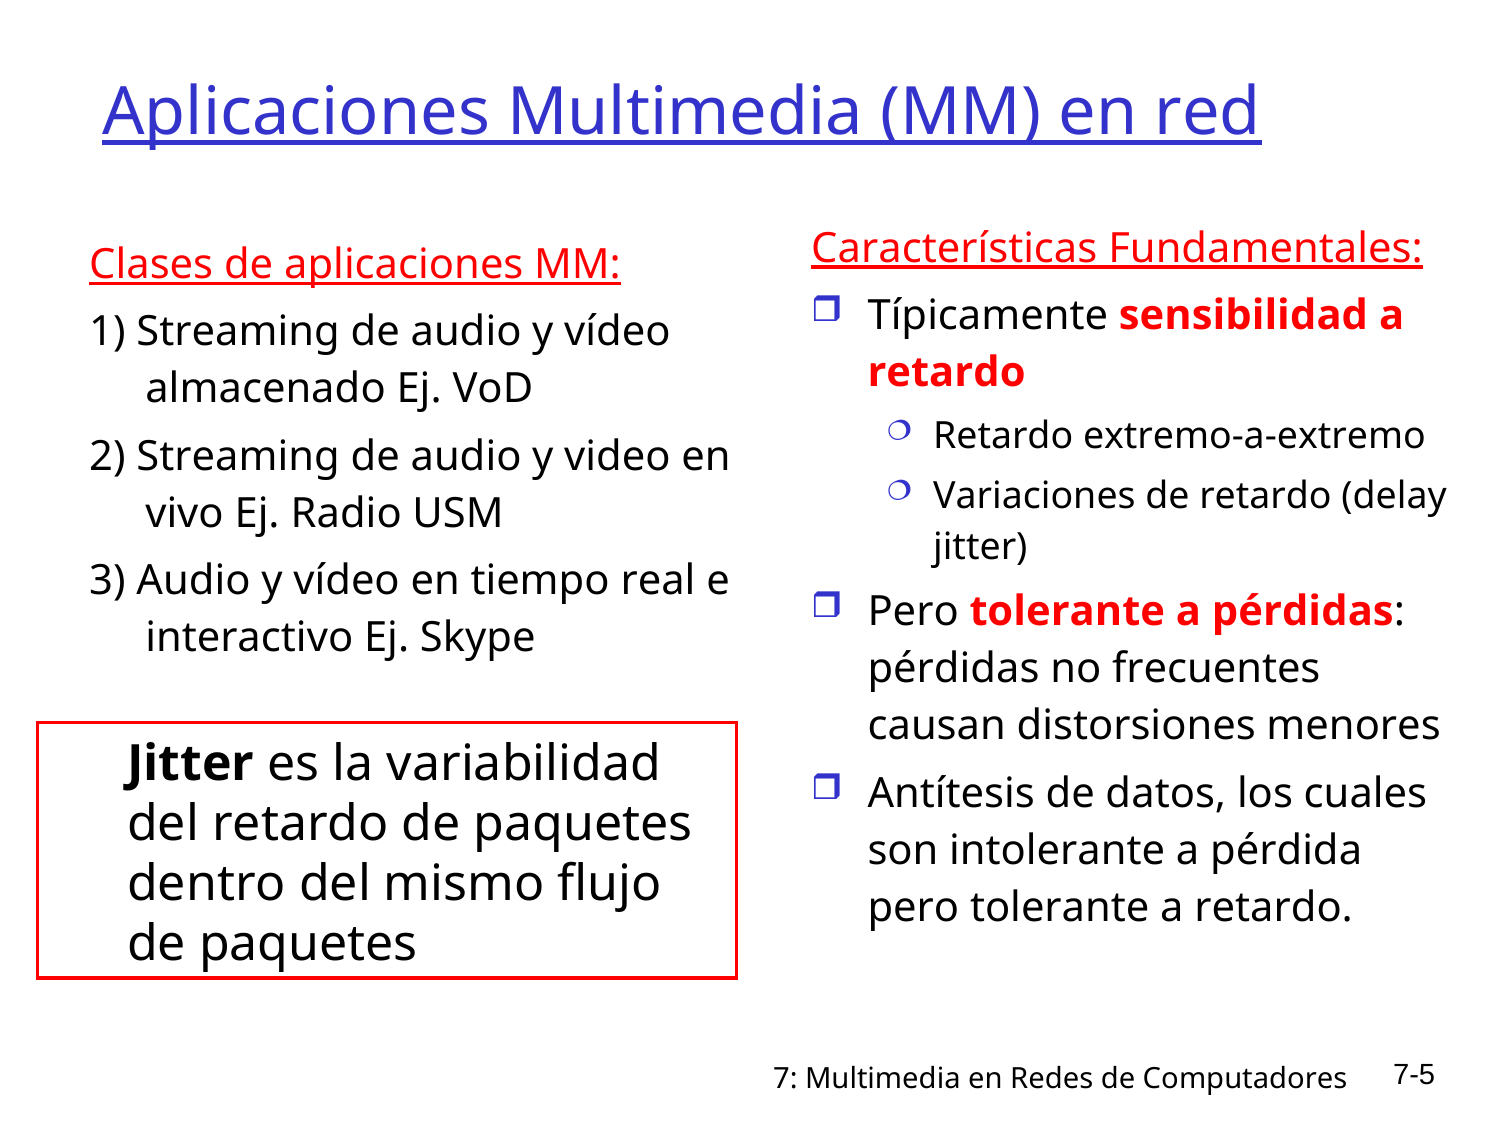

# Aplicaciones Multimedia (MM) en red
Características Fundamentales:
Típicamente sensibilidad a retardo
Retardo extremo-a-extremo
Variaciones de retardo (delay jitter)
Pero tolerante a pérdidas: pérdidas no frecuentes causan distorsiones menores
Antítesis de datos, los cuales son intolerante a pérdida pero tolerante a retardo.
Clases de aplicaciones MM:
1) Streaming de audio y vídeo almacenado Ej. VoD
2) Streaming de audio y video en vivo Ej. Radio USM
3) Audio y vídeo en tiempo real e interactivo Ej. Skype
Jitter es la variabilidad del retardo de paquetes dentro del mismo flujo de paquetes
5